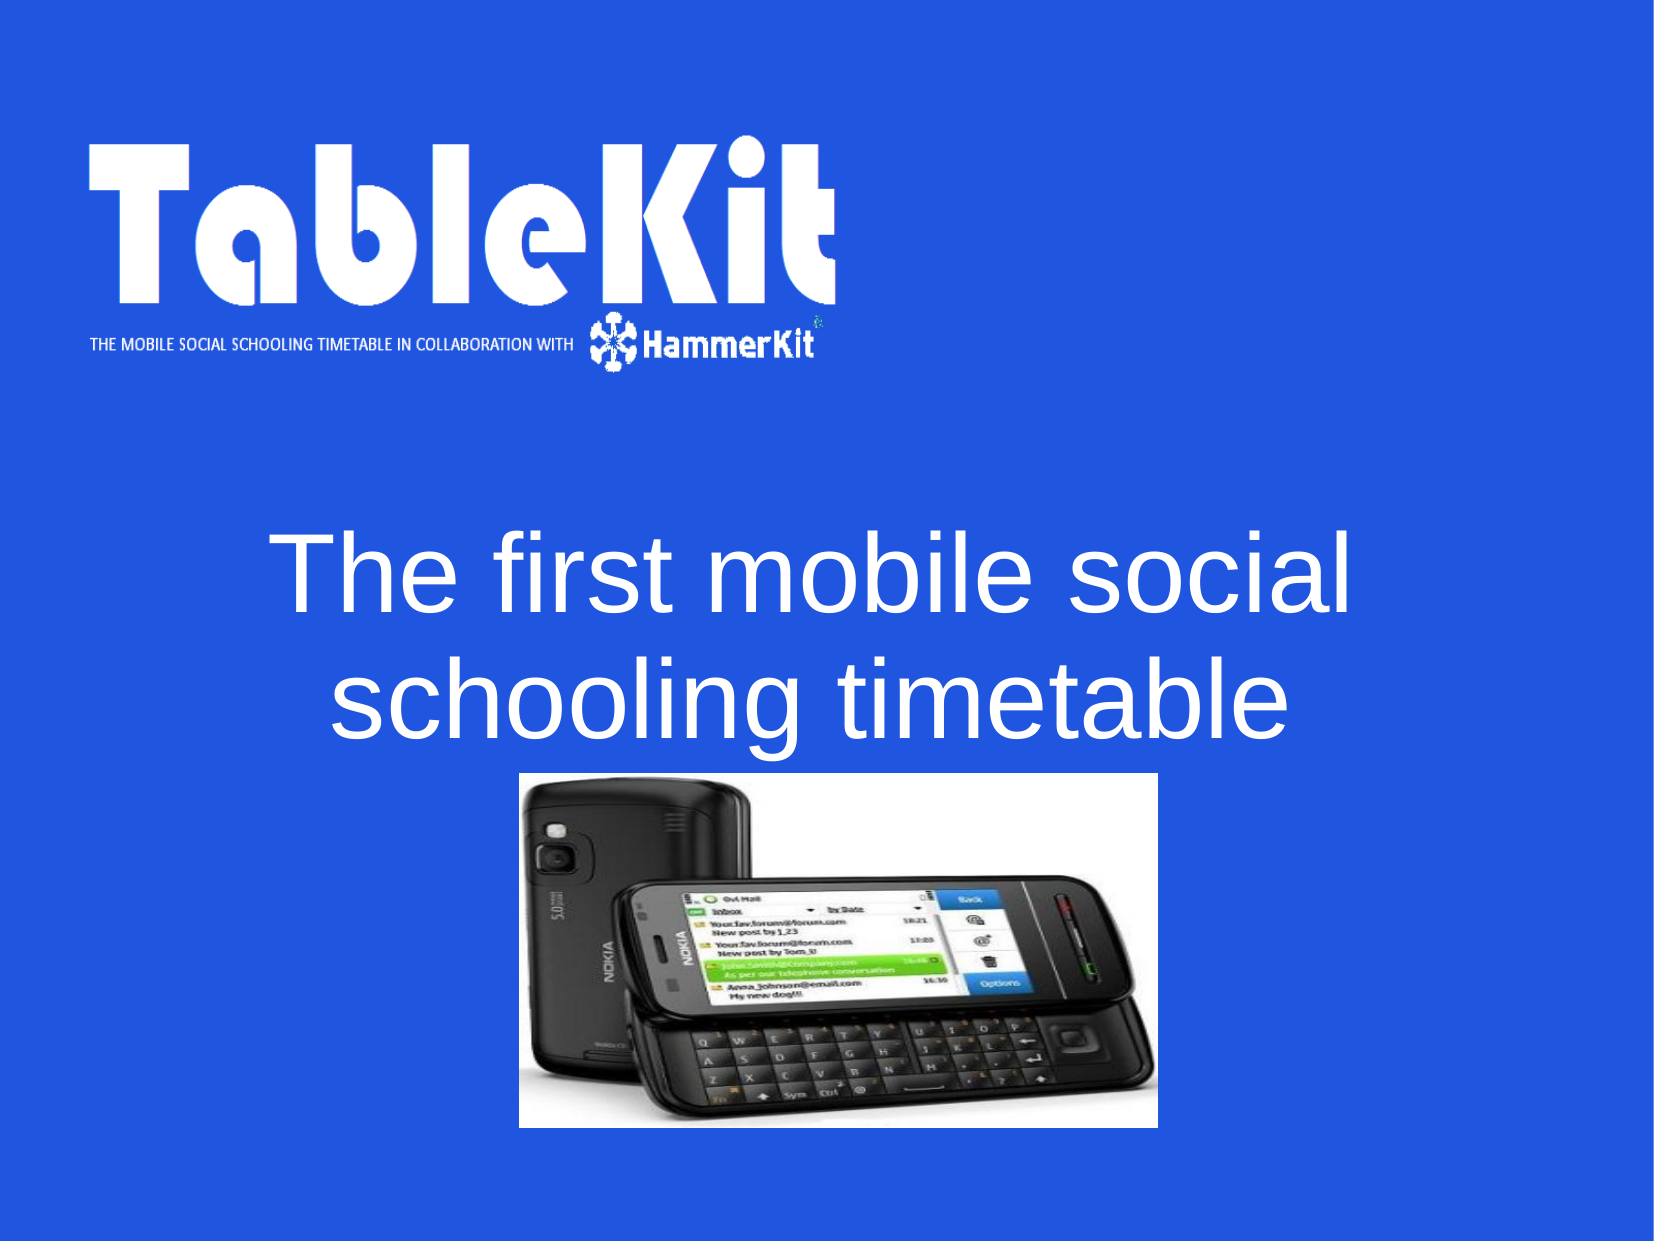

#
The first mobile social
schooling timetable